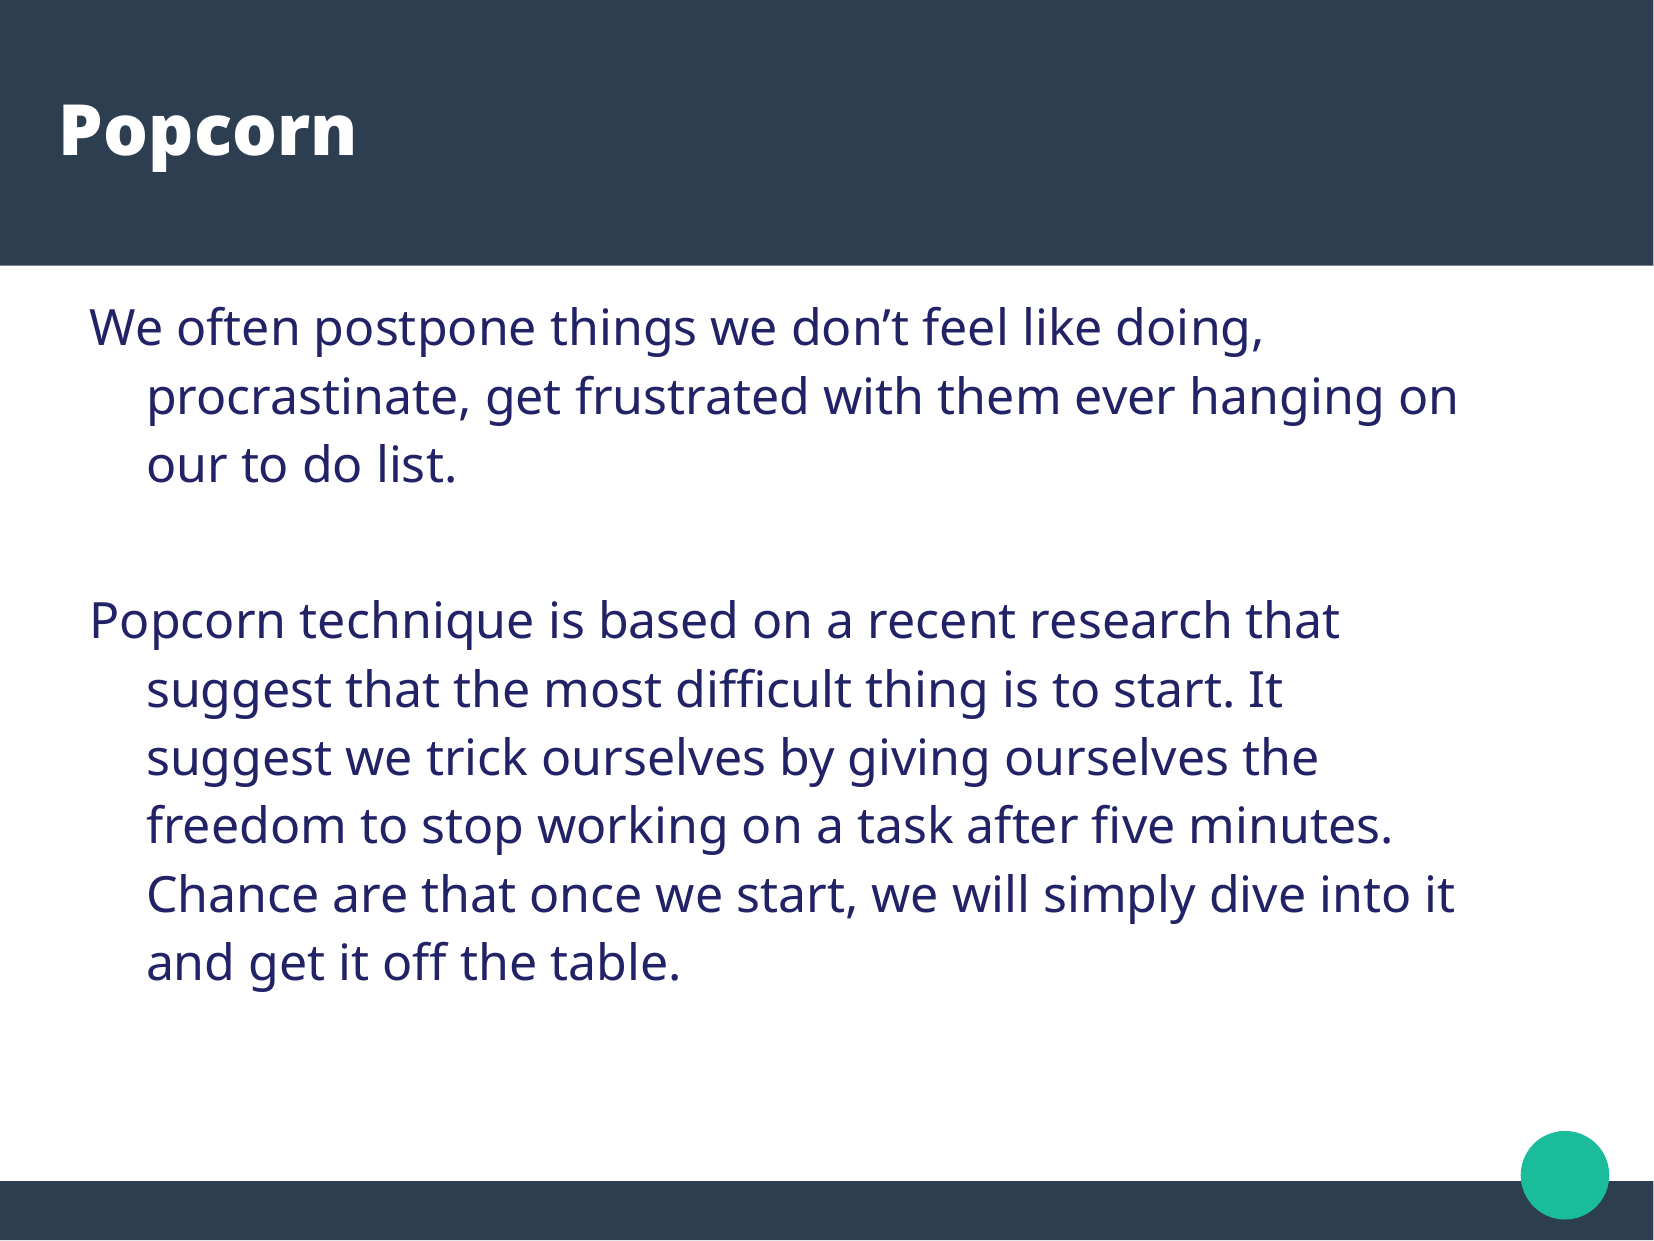

# Popcorn
We often postpone things we don’t feel like doing, procrastinate, get frustrated with them ever hanging on our to do list.
Popcorn technique is based on a recent research that suggest that the most difficult thing is to start. It suggest we trick ourselves by giving ourselves the freedom to stop working on a task after five minutes. Chance are that once we start, we will simply dive into it and get it off the table.